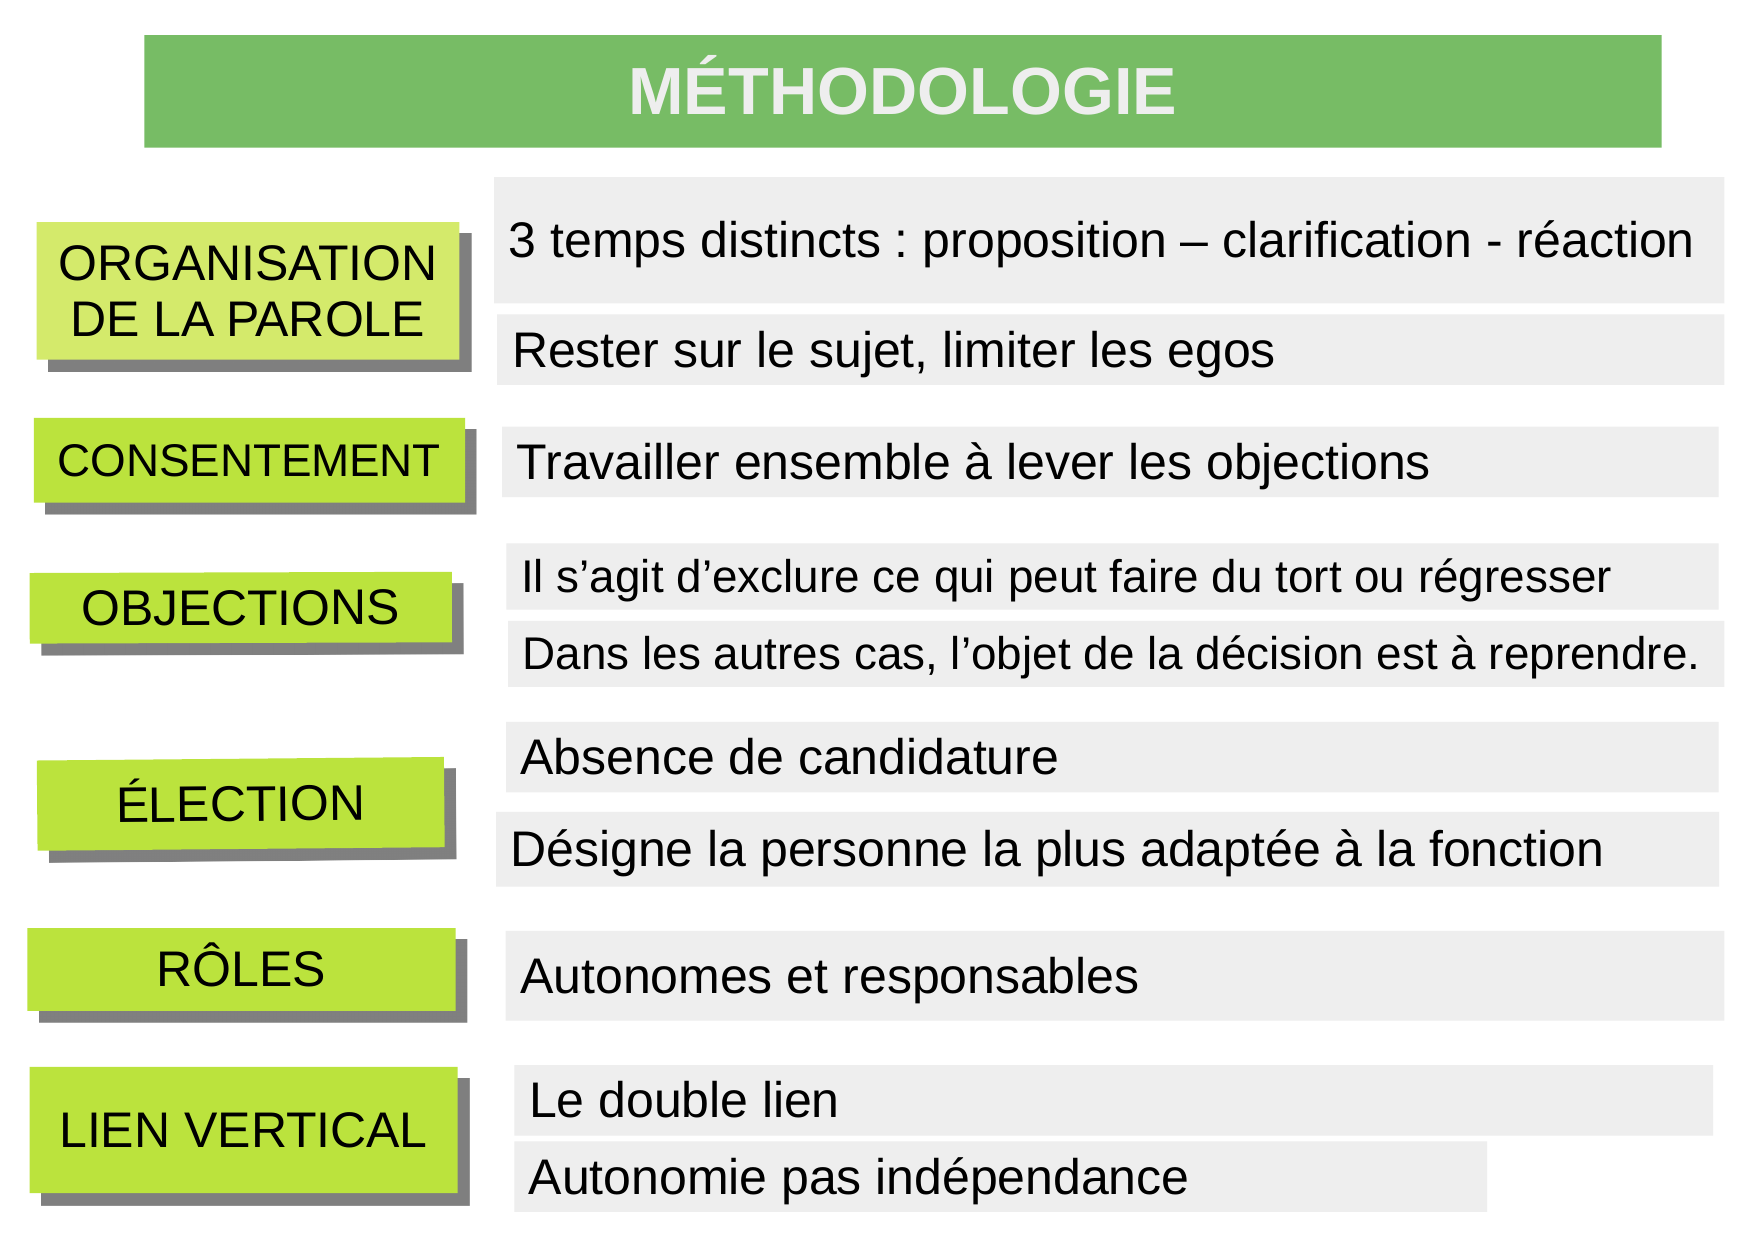

# MÉTHODOLOGIE
3 temps distincts : proposition – clarification - réaction
ORGANISATION
DE LA PAROLE
Rester sur le sujet, limiter les egos
CONSENTEMENT
Travailler ensemble à lever les objections
Il s’agit d’exclure ce qui peut faire du tort ou régresser
OBJECTIONS
Dans les autres cas, l’objet de la décision est à reprendre.
Absence de candidature
ÉLECTION
Désigne la personne la plus adaptée à la fonction
RÔLES
Autonomes et responsables
Le double lien
LIEN VERTICAL
Autonomie pas indépendance
 Ne pas couper la parole